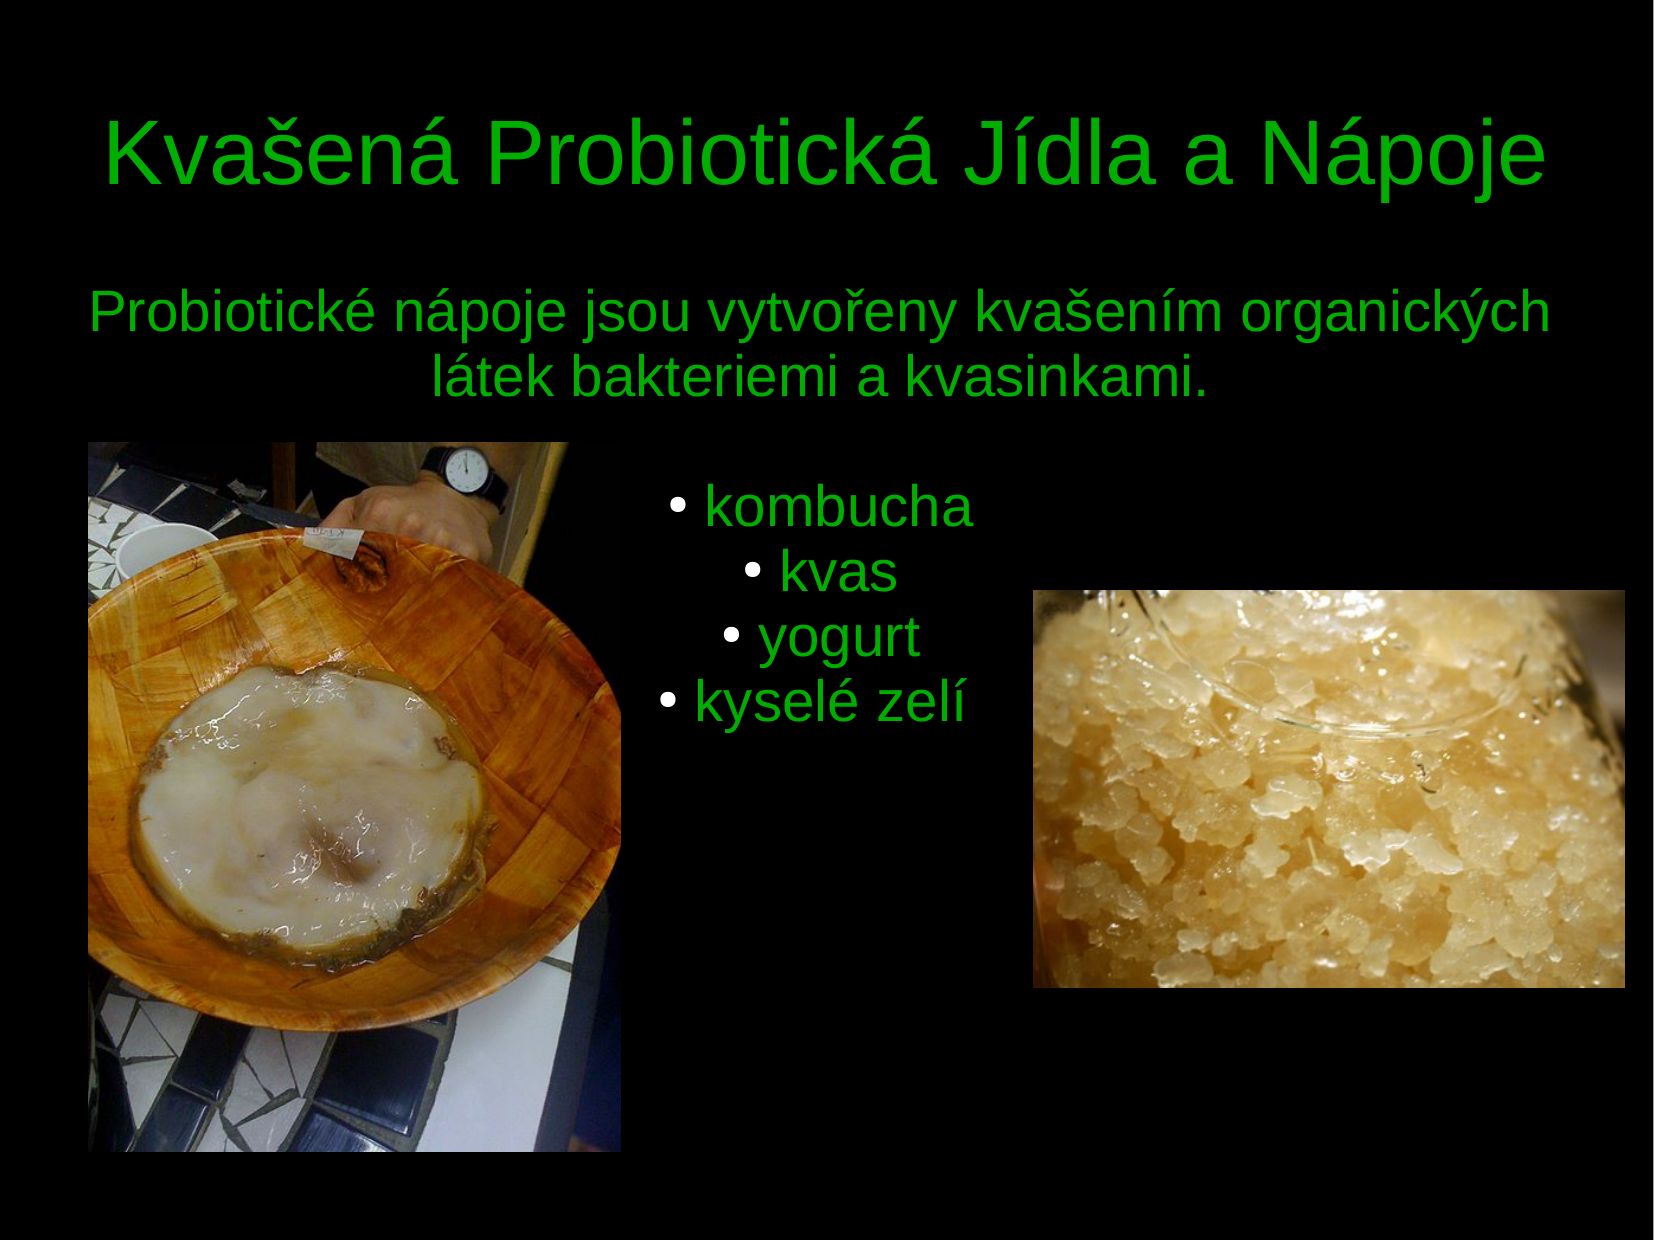

Kvašená Probiotická Jídla a Nápoje
# Probiotické nápoje jsou vytvořeny kvašením organických látek bakteriemi a kvasinkami.
 kombucha
 kvas
 yogurt
 kyselé zelí